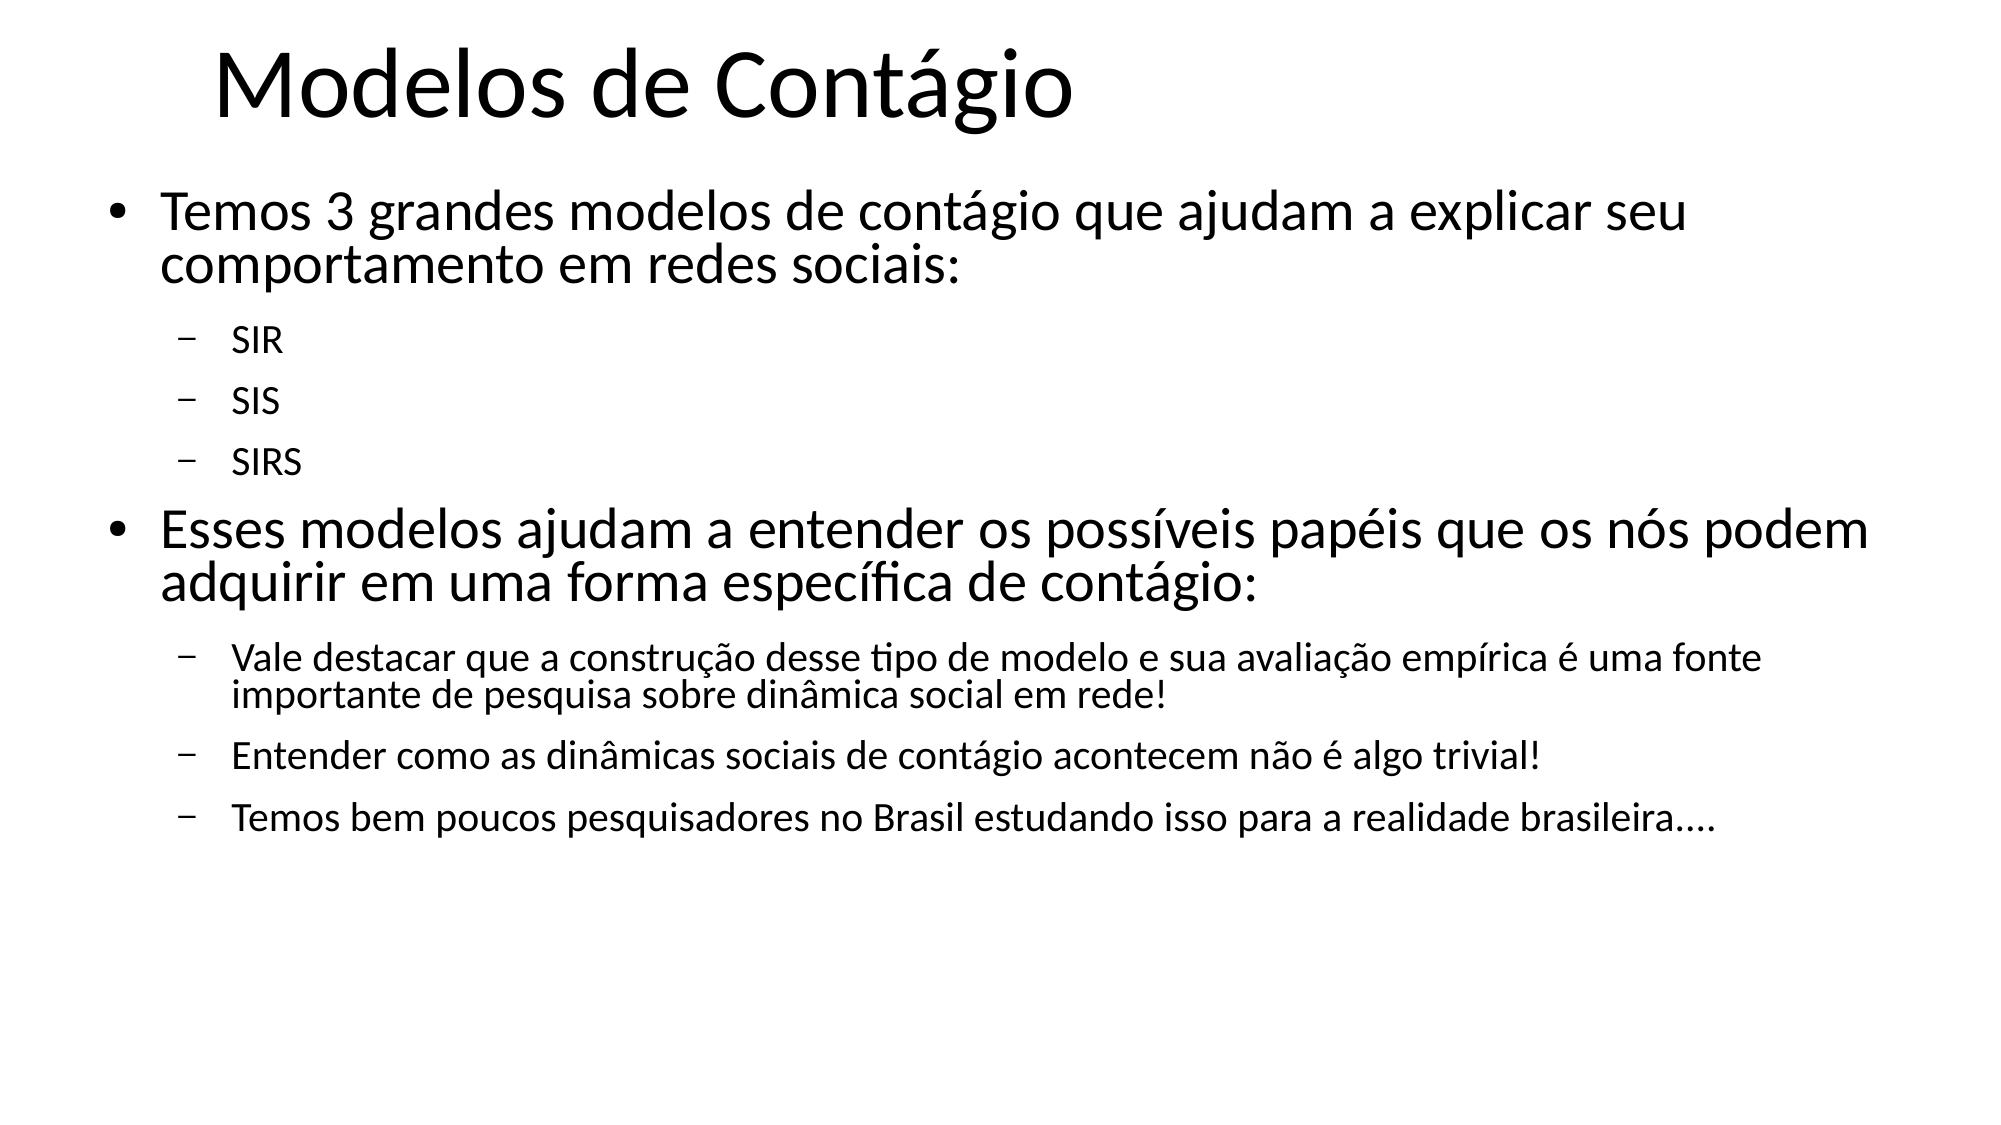

# Modelos de Contágio
Temos 3 grandes modelos de contágio que ajudam a explicar seu comportamento em redes sociais:
SIR
SIS
SIRS
Esses modelos ajudam a entender os possíveis papéis que os nós podem adquirir em uma forma específica de contágio:
Vale destacar que a construção desse tipo de modelo e sua avaliação empírica é uma fonte importante de pesquisa sobre dinâmica social em rede!
Entender como as dinâmicas sociais de contágio acontecem não é algo trivial!
Temos bem poucos pesquisadores no Brasil estudando isso para a realidade brasileira....